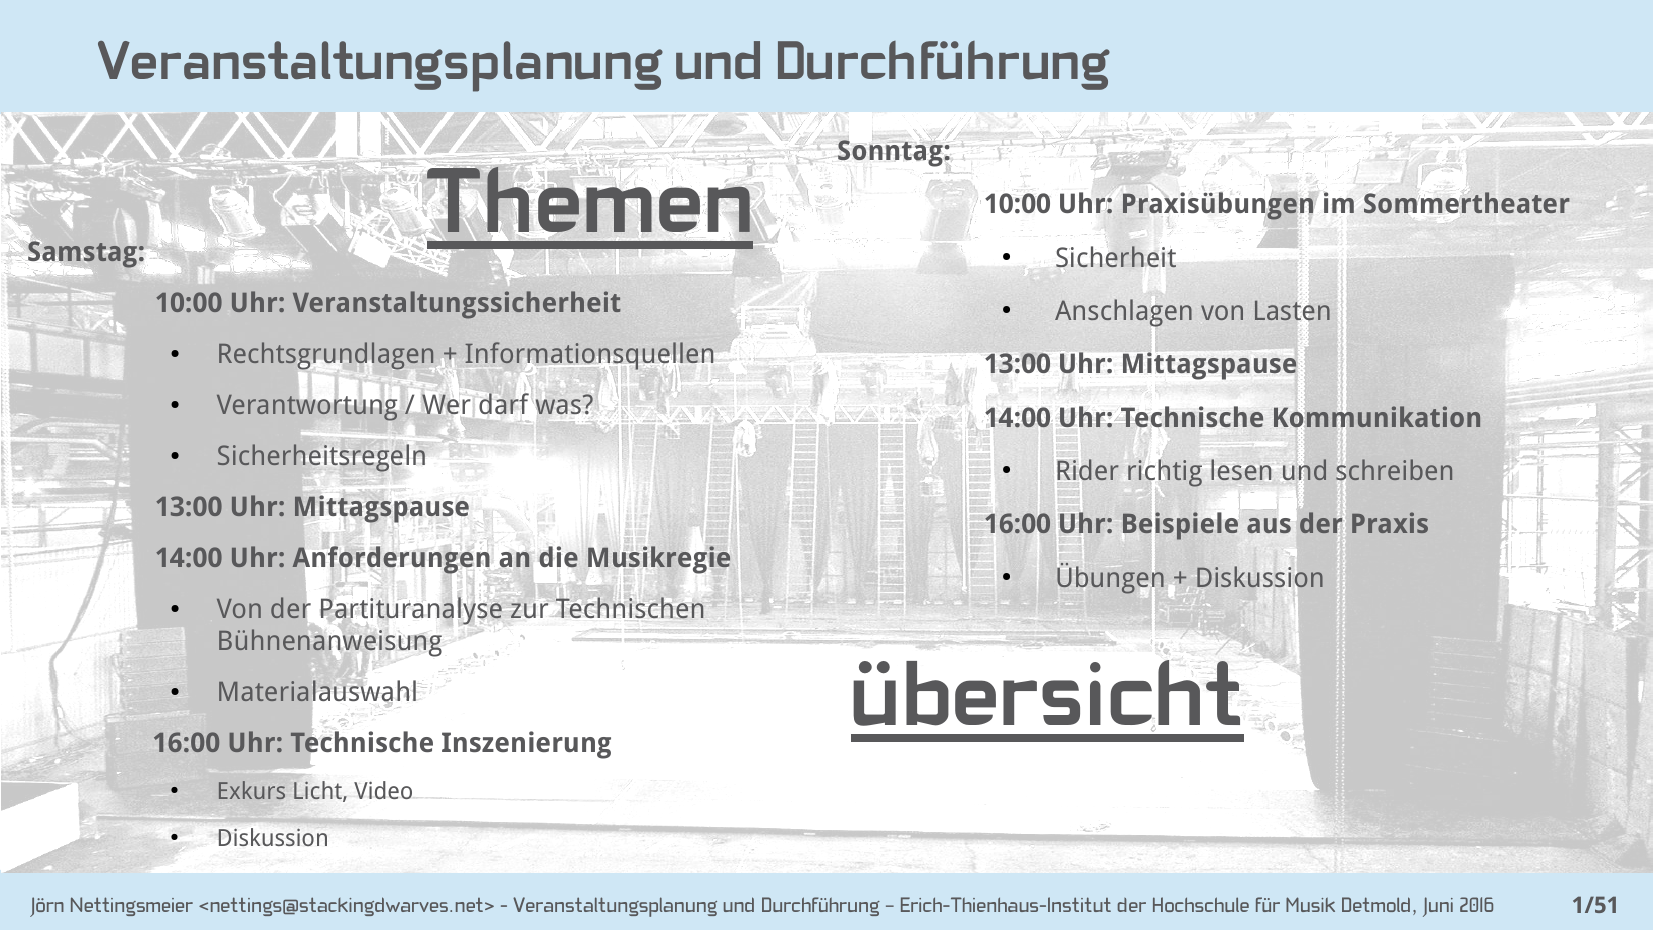

Veranstaltungsplanung und Durchführung
Themen
Sonntag:
10:00 Uhr: Praxisübungen im Sommertheater
Sicherheit
Anschlagen von Lasten
13:00 Uhr: Mittagspause
14:00 Uhr: Technische Kommunikation
Rider richtig lesen und schreiben
16:00 Uhr: Beispiele aus der Praxis
Übungen + Diskussion
# Samstag:
10:00 Uhr: Veranstaltungssicherheit
Rechtsgrundlagen + Informationsquellen
Verantwortung / Wer darf was?
Sicherheitsregeln
13:00 Uhr: Mittagspause
14:00 Uhr: Anforderungen an die Musikregie
Von der Partituranalyse zur Technischen Bühnenanweisung
Materialauswahl
16:00 Uhr: Technische Inszenierung
Exkurs Licht, Video
Diskussion
übersicht